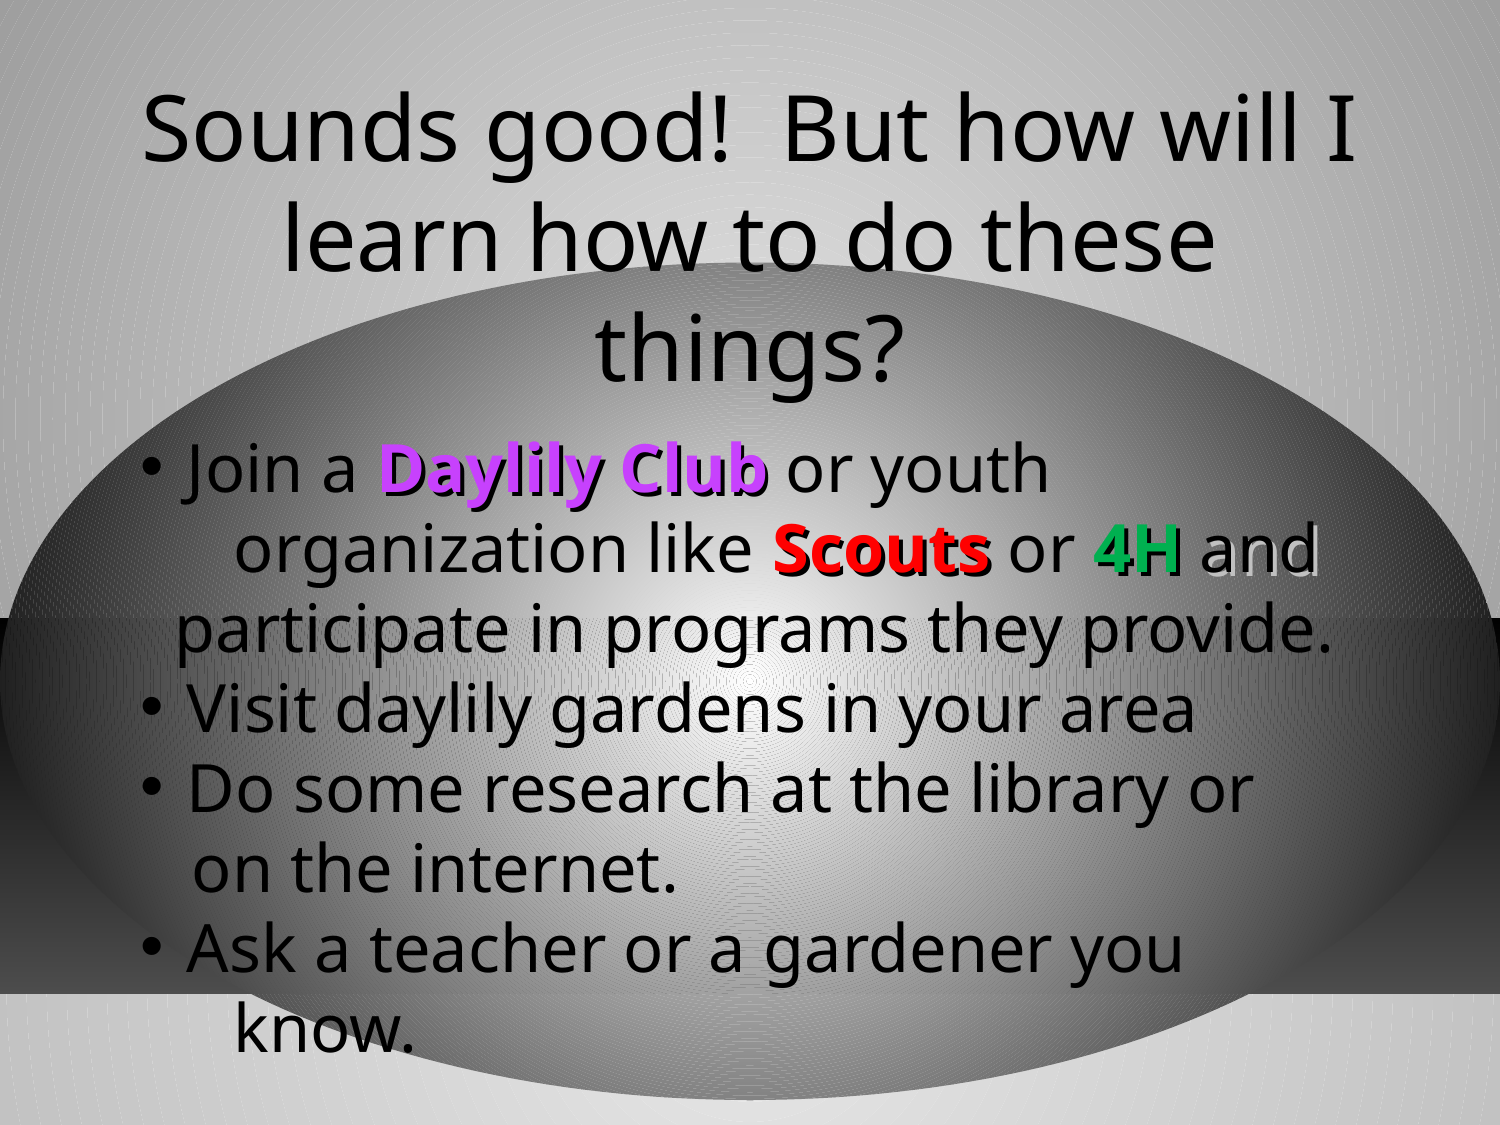

Sounds good! But how will I learn how to do these things?
Join a Daylily Club or youth organization like Scouts or 4H and
 participate in programs they provide.
Visit daylily gardens in your area
Do some research at the library or
 on the internet.
Ask a teacher or a gardener you know.